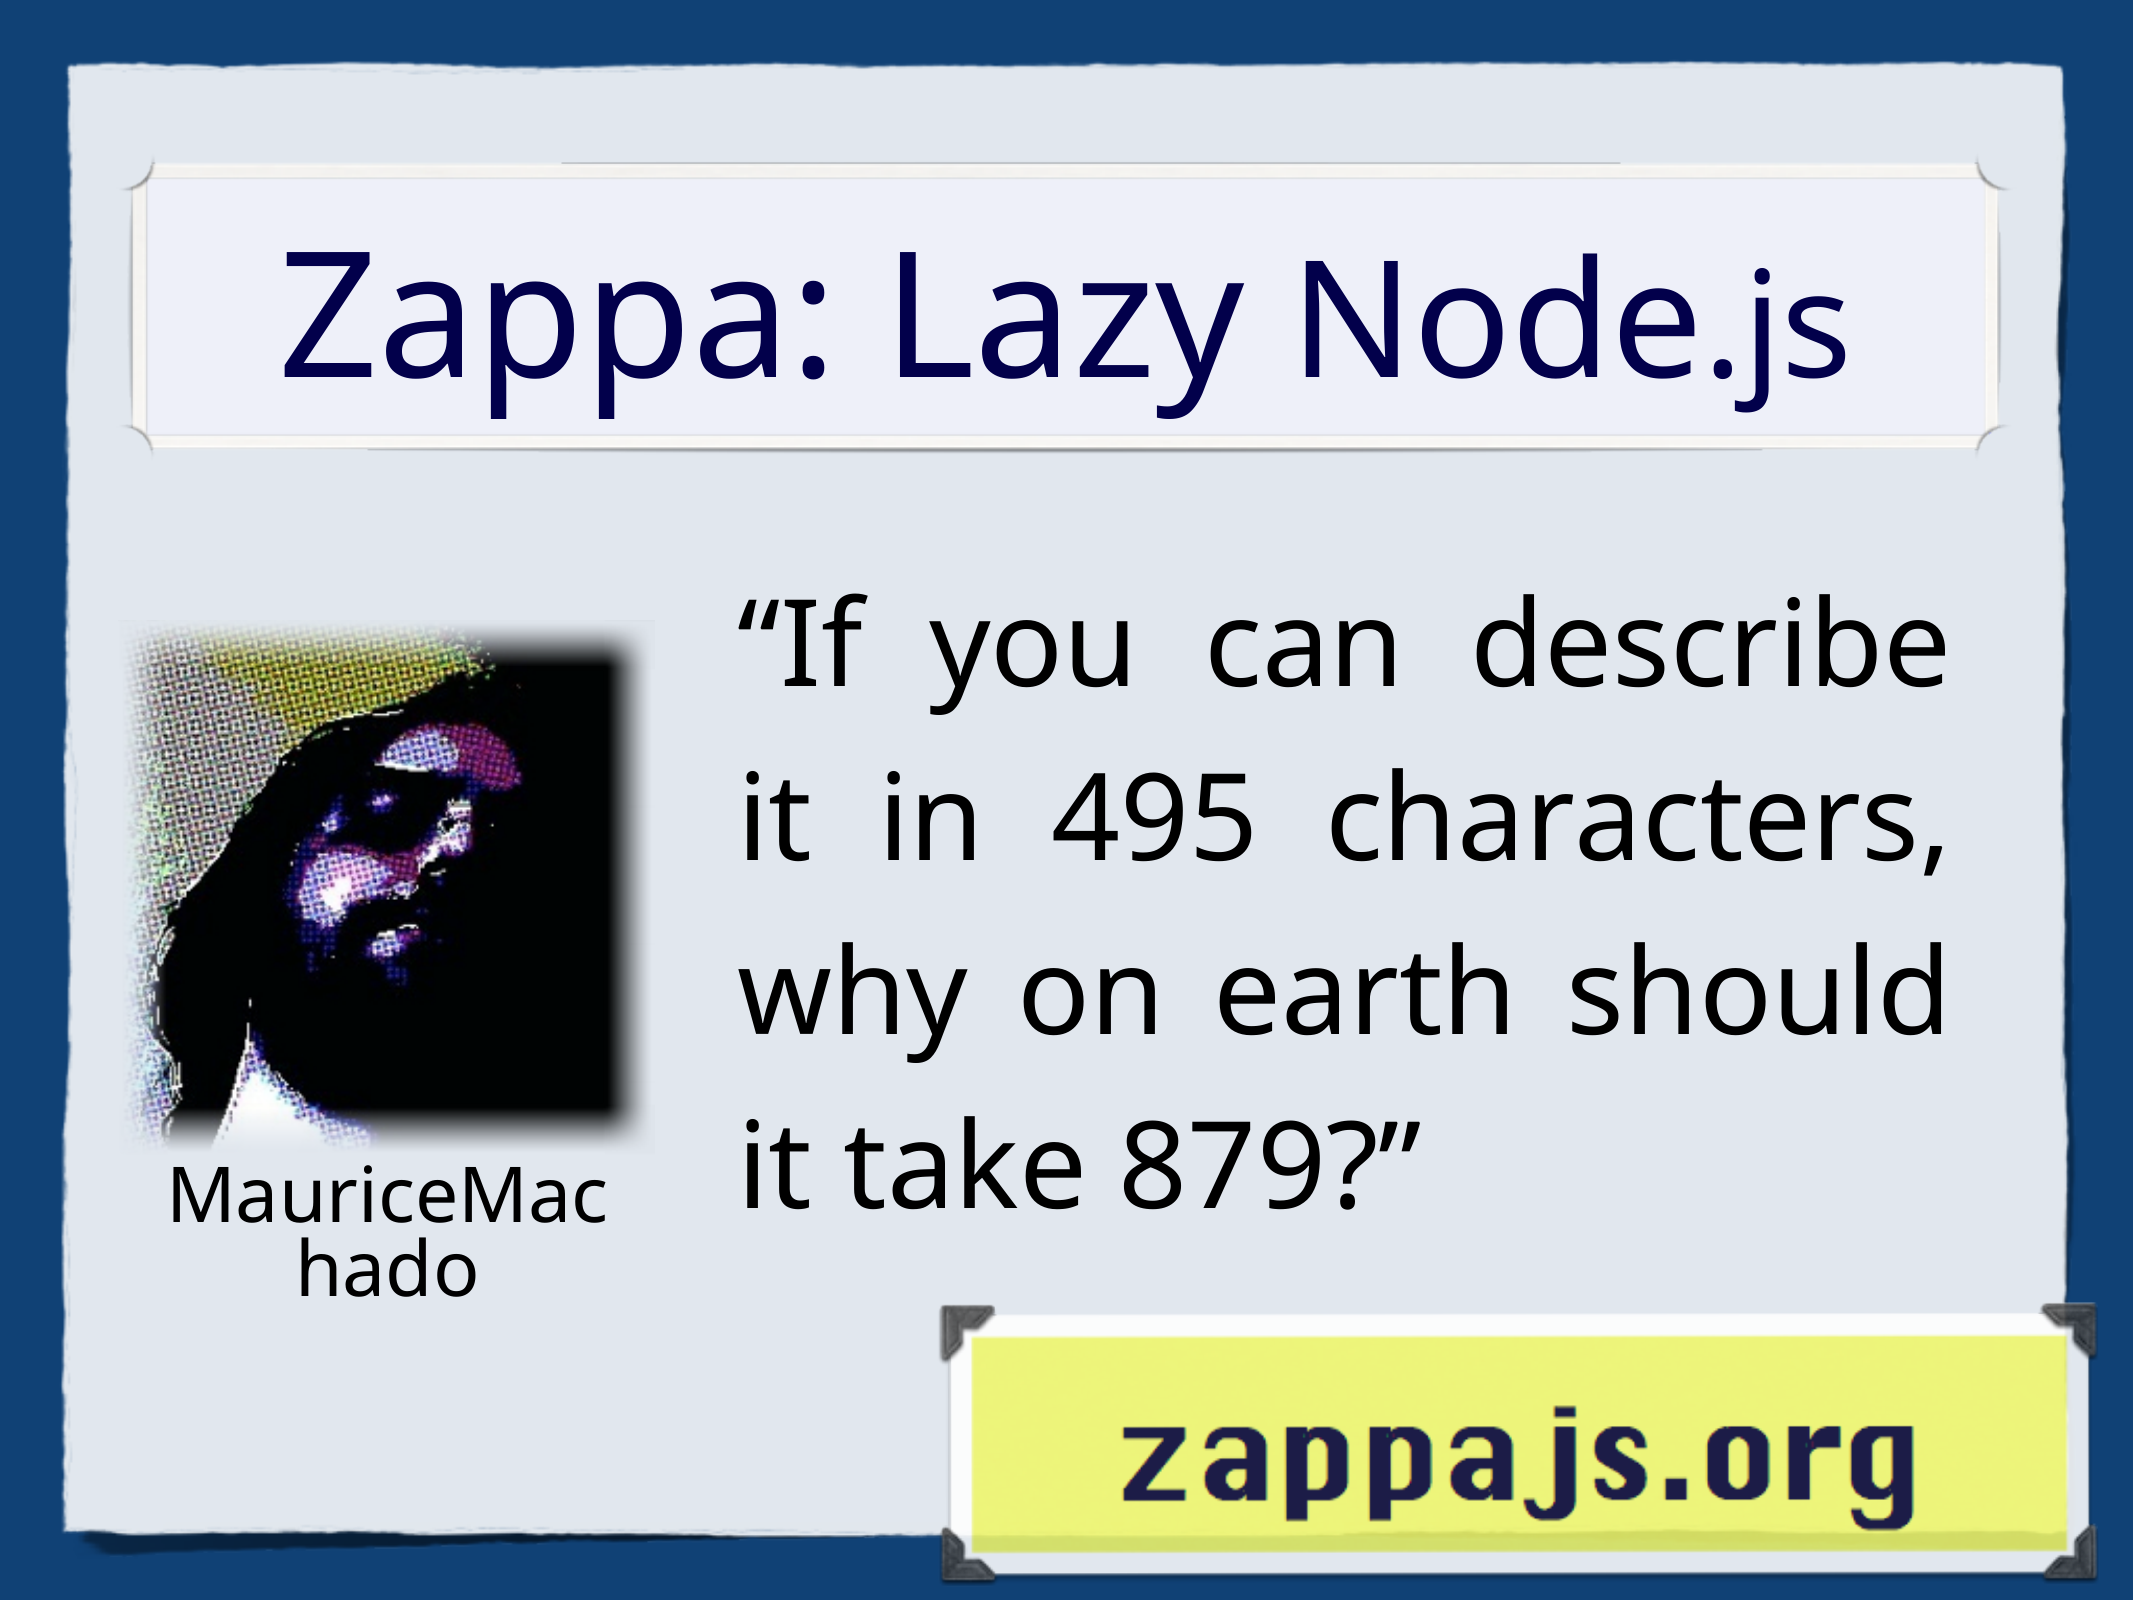

Zappa: Lazy Node.js
“If you can describe it in 495 characters, why on earth should it take 879?”
MauriceMachado